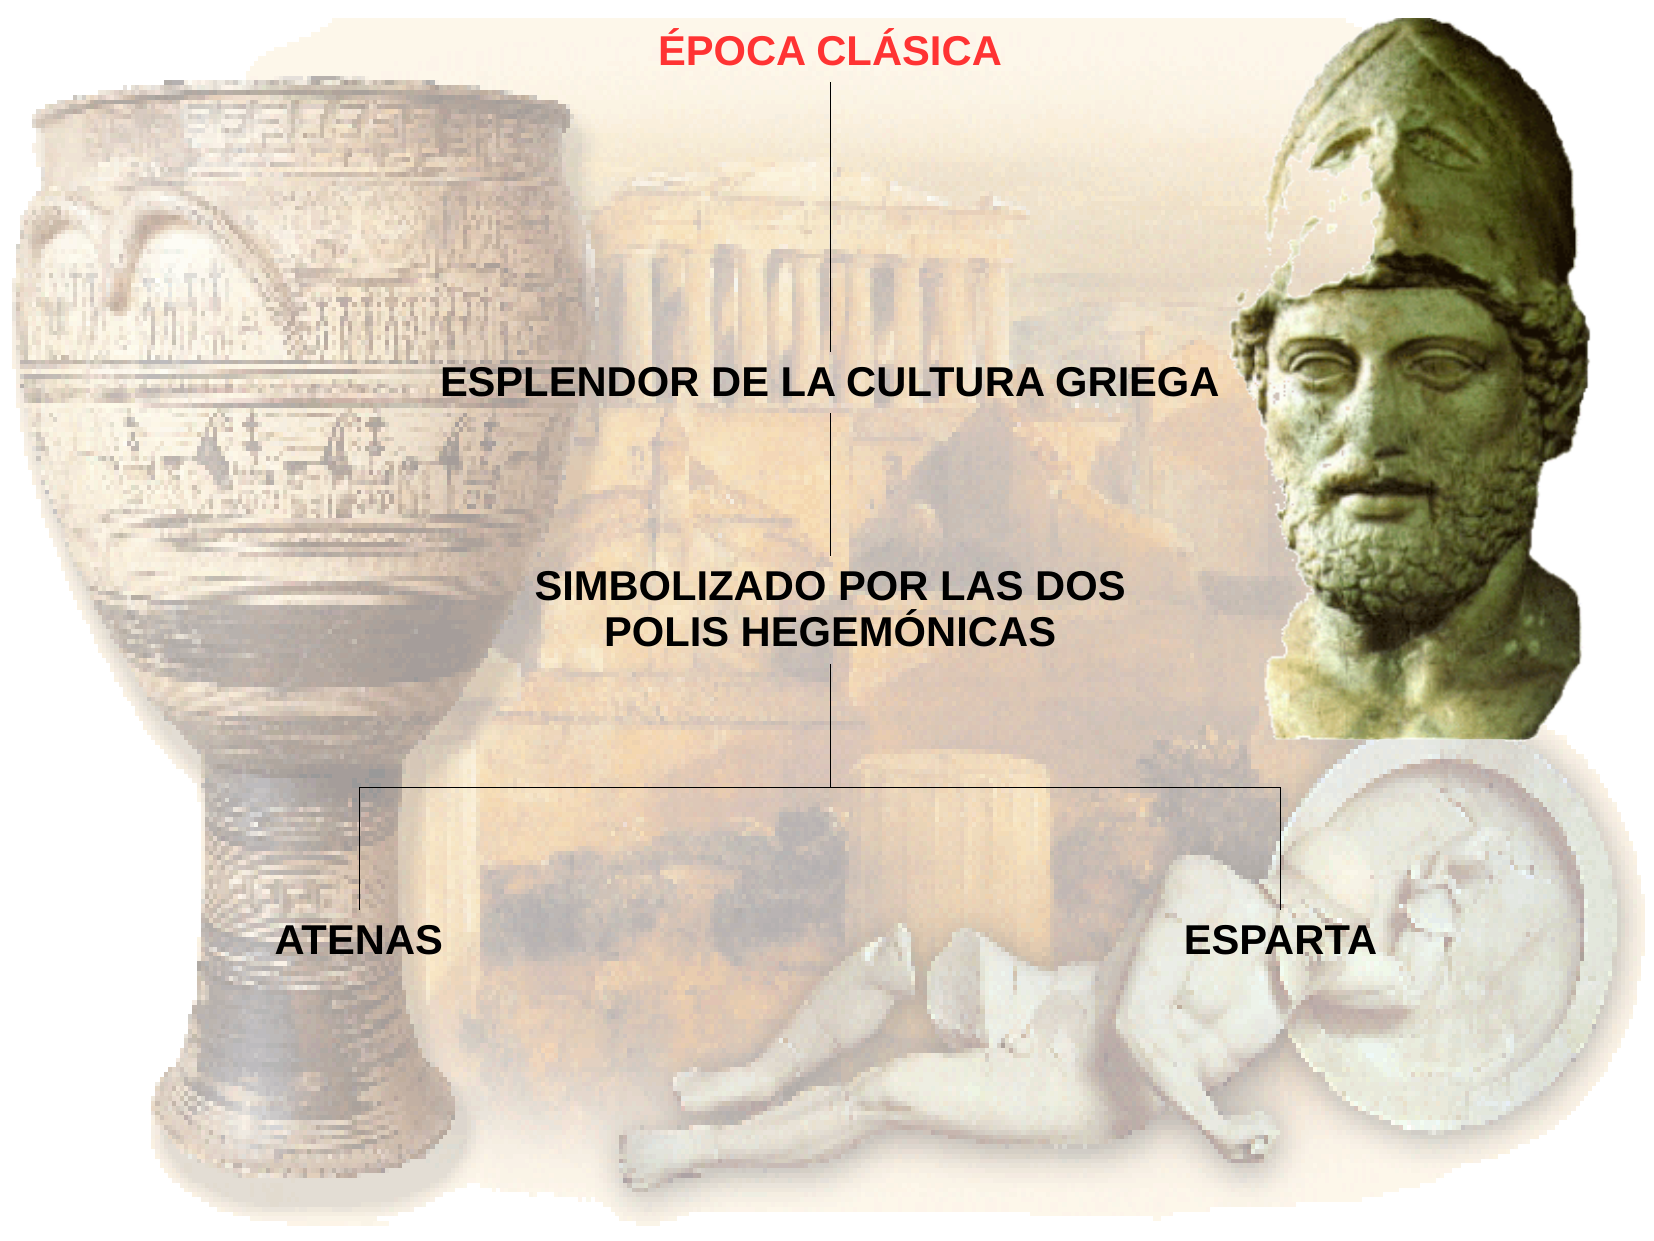

ÉPOCA CLÁSICA
ESPLENDOR DE LA CULTURA GRIEGA
SIMBOLIZADO POR LAS DOS
POLIS HEGEMÓNICAS
ATENAS
ESPARTA